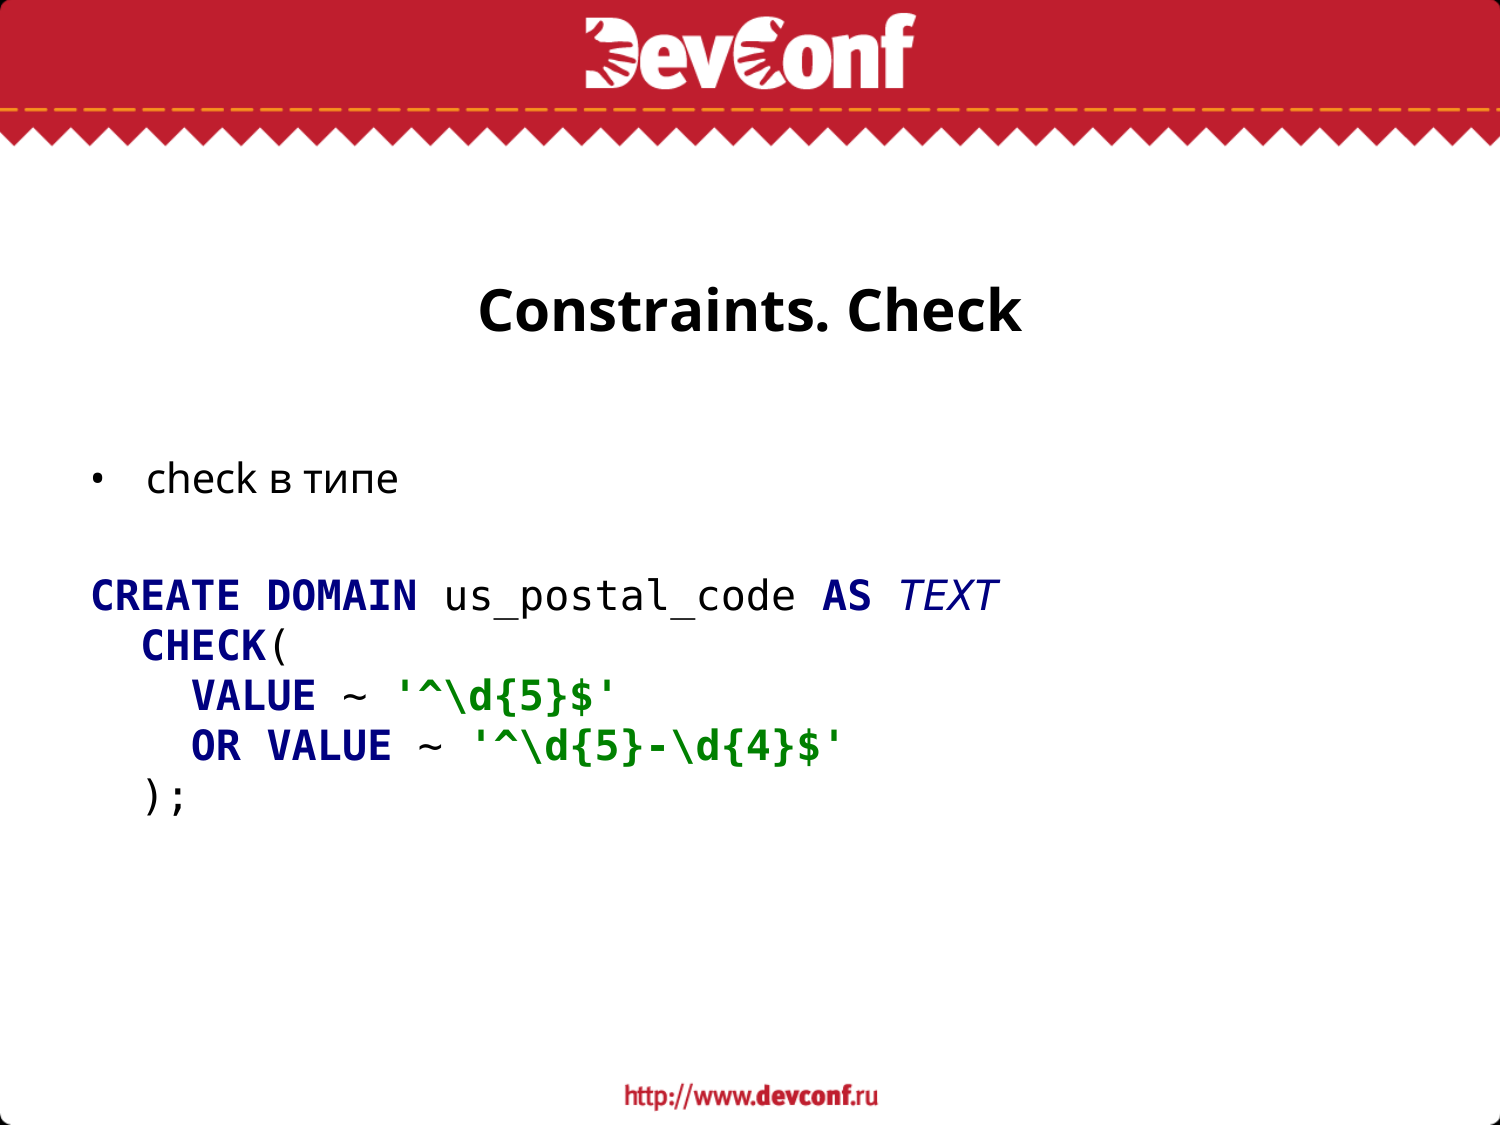

# Constraints. Check
check в типе
CREATE DOMAIN us_postal_code AS TEXT
 CHECK(
 VALUE ~ '^\d{5}$'
 OR VALUE ~ '^\d{5}-\d{4}$'
 );